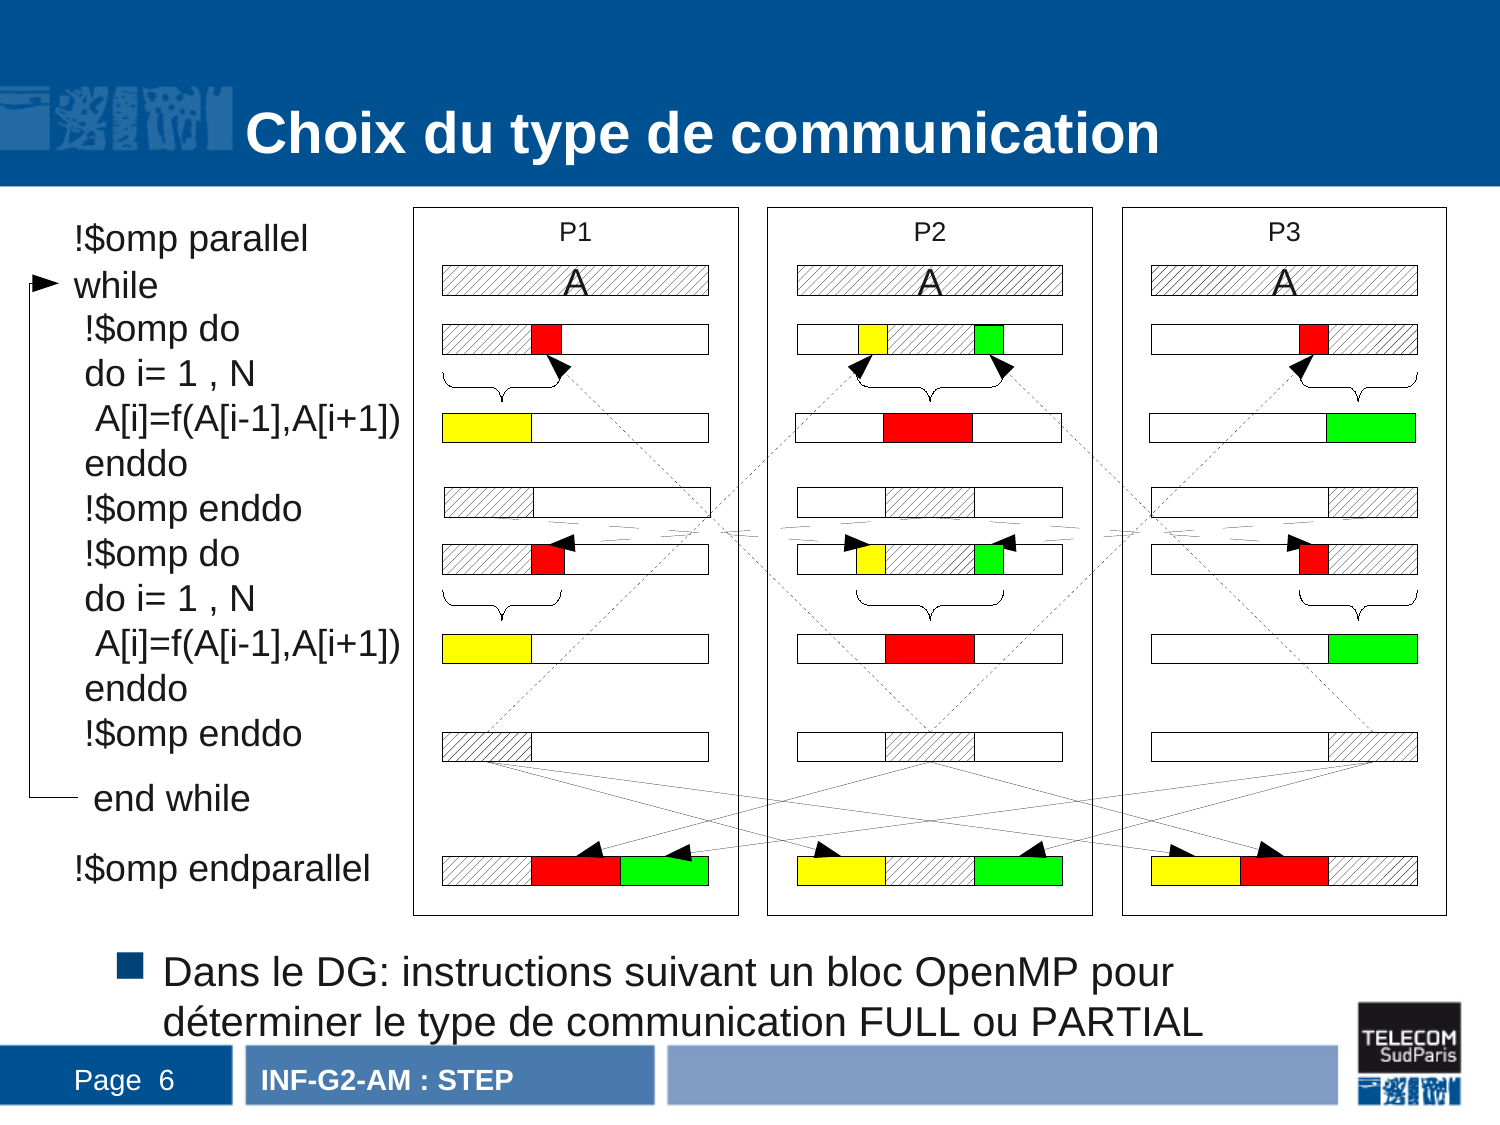

# Choix du type de communication
!$omp parallel
 !$omp do
 do i= 1 , N
 A[i]=f(A[i-1],A[i+1])
 enddo
 !$omp enddo
 !$omp do
 do i= 1 , N
 A[i]=f(A[i-1],A[i+1])
 enddo
 !$omp enddo
!$omp endparallel
P1
P2
P3
while
end while
A
A
A
Dans le DG: instructions suivant un bloc OpenMP pour déterminer le type de communication FULL ou PARTIAL
6